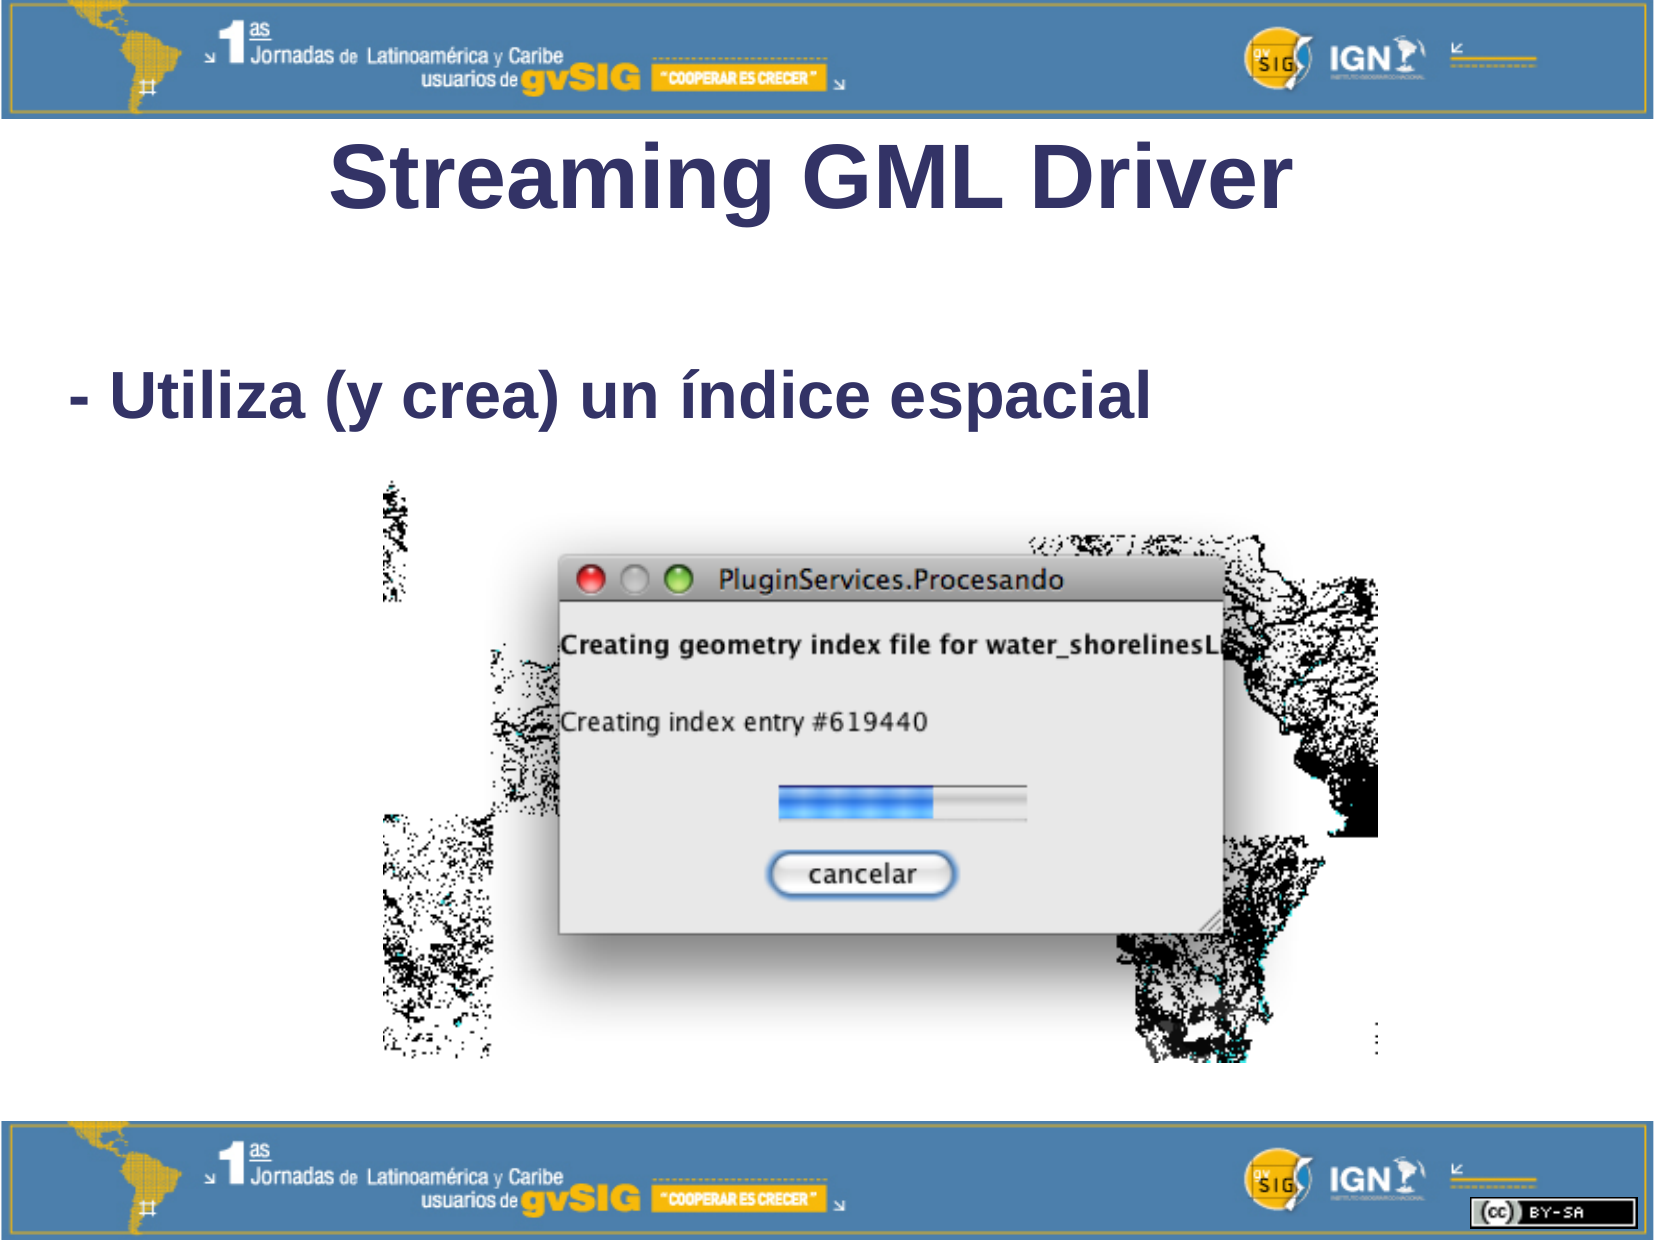

Streaming GML Driver
- Utiliza (y crea) un índice espacial